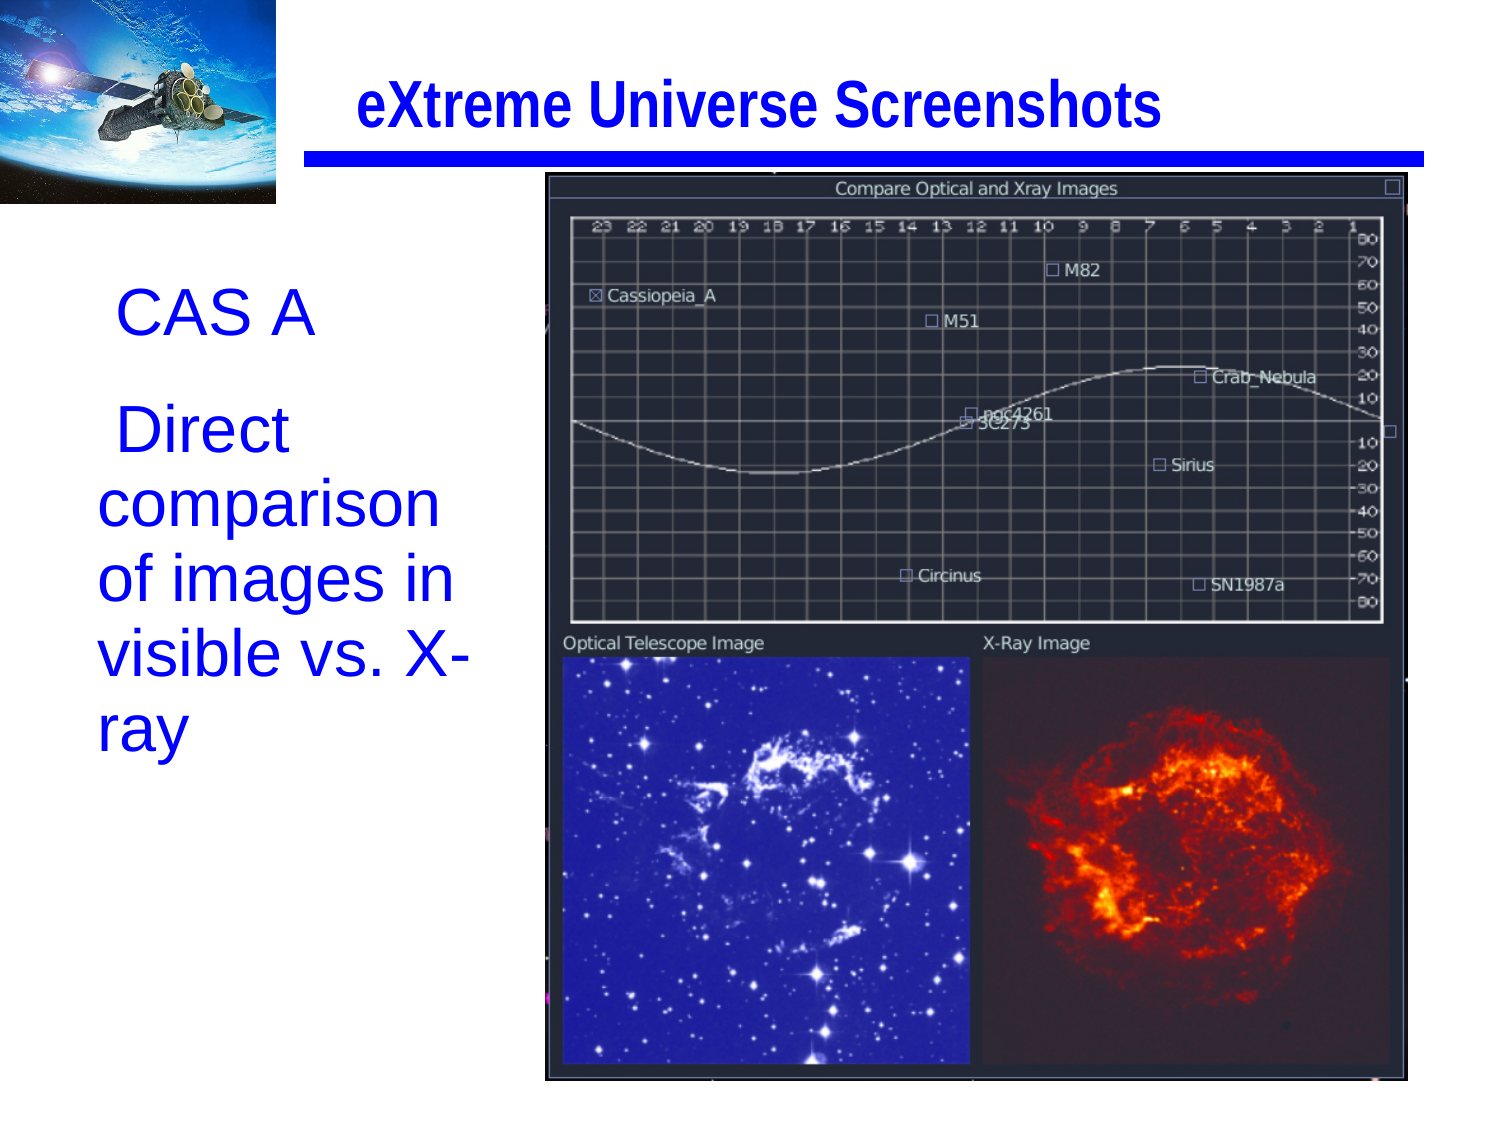

# eXtreme Universe Screenshots
 CAS A
 Direct comparison of images in visible vs. X-ray